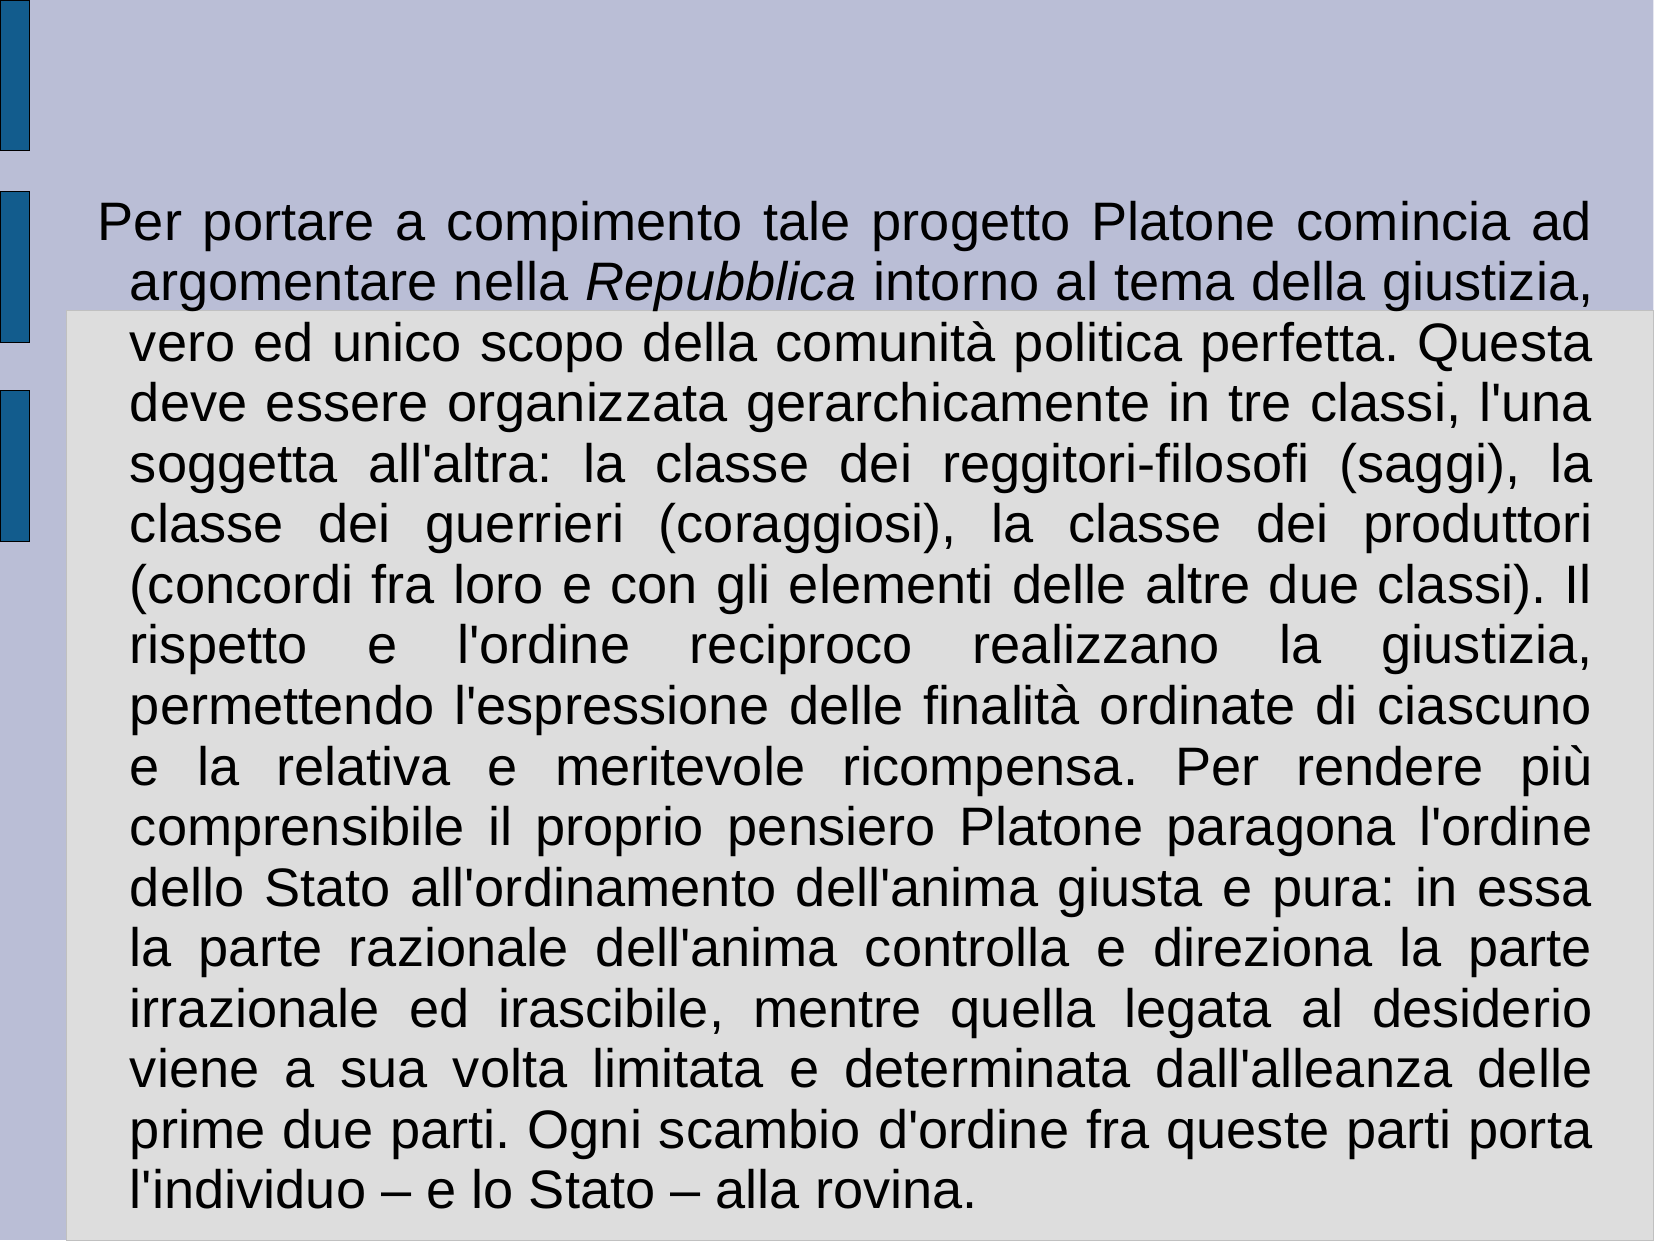

#
 Per portare a compimento tale progetto Platone comincia ad argomentare nella Repubblica intorno al tema della giustizia, vero ed unico scopo della comunità politica perfetta. Questa deve essere organizzata gerarchicamente in tre classi, l'una soggetta all'altra: la classe dei reggitori-filosofi (saggi), la classe dei guerrieri (coraggiosi), la classe dei produttori (concordi fra loro e con gli elementi delle altre due classi). Il rispetto e l'ordine reciproco realizzano la giustizia, permettendo l'espressione delle finalità ordinate di ciascuno e la relativa e meritevole ricompensa. Per rendere più comprensibile il proprio pensiero Platone paragona l'ordine dello Stato all'ordinamento dell'anima giusta e pura: in essa la parte razionale dell'anima controlla e direziona la parte irrazionale ed irascibile, mentre quella legata al desiderio viene a sua volta limitata e determinata dall'alleanza delle prime due parti. Ogni scambio d'ordine fra queste parti porta l'individuo – e lo Stato – alla rovina.